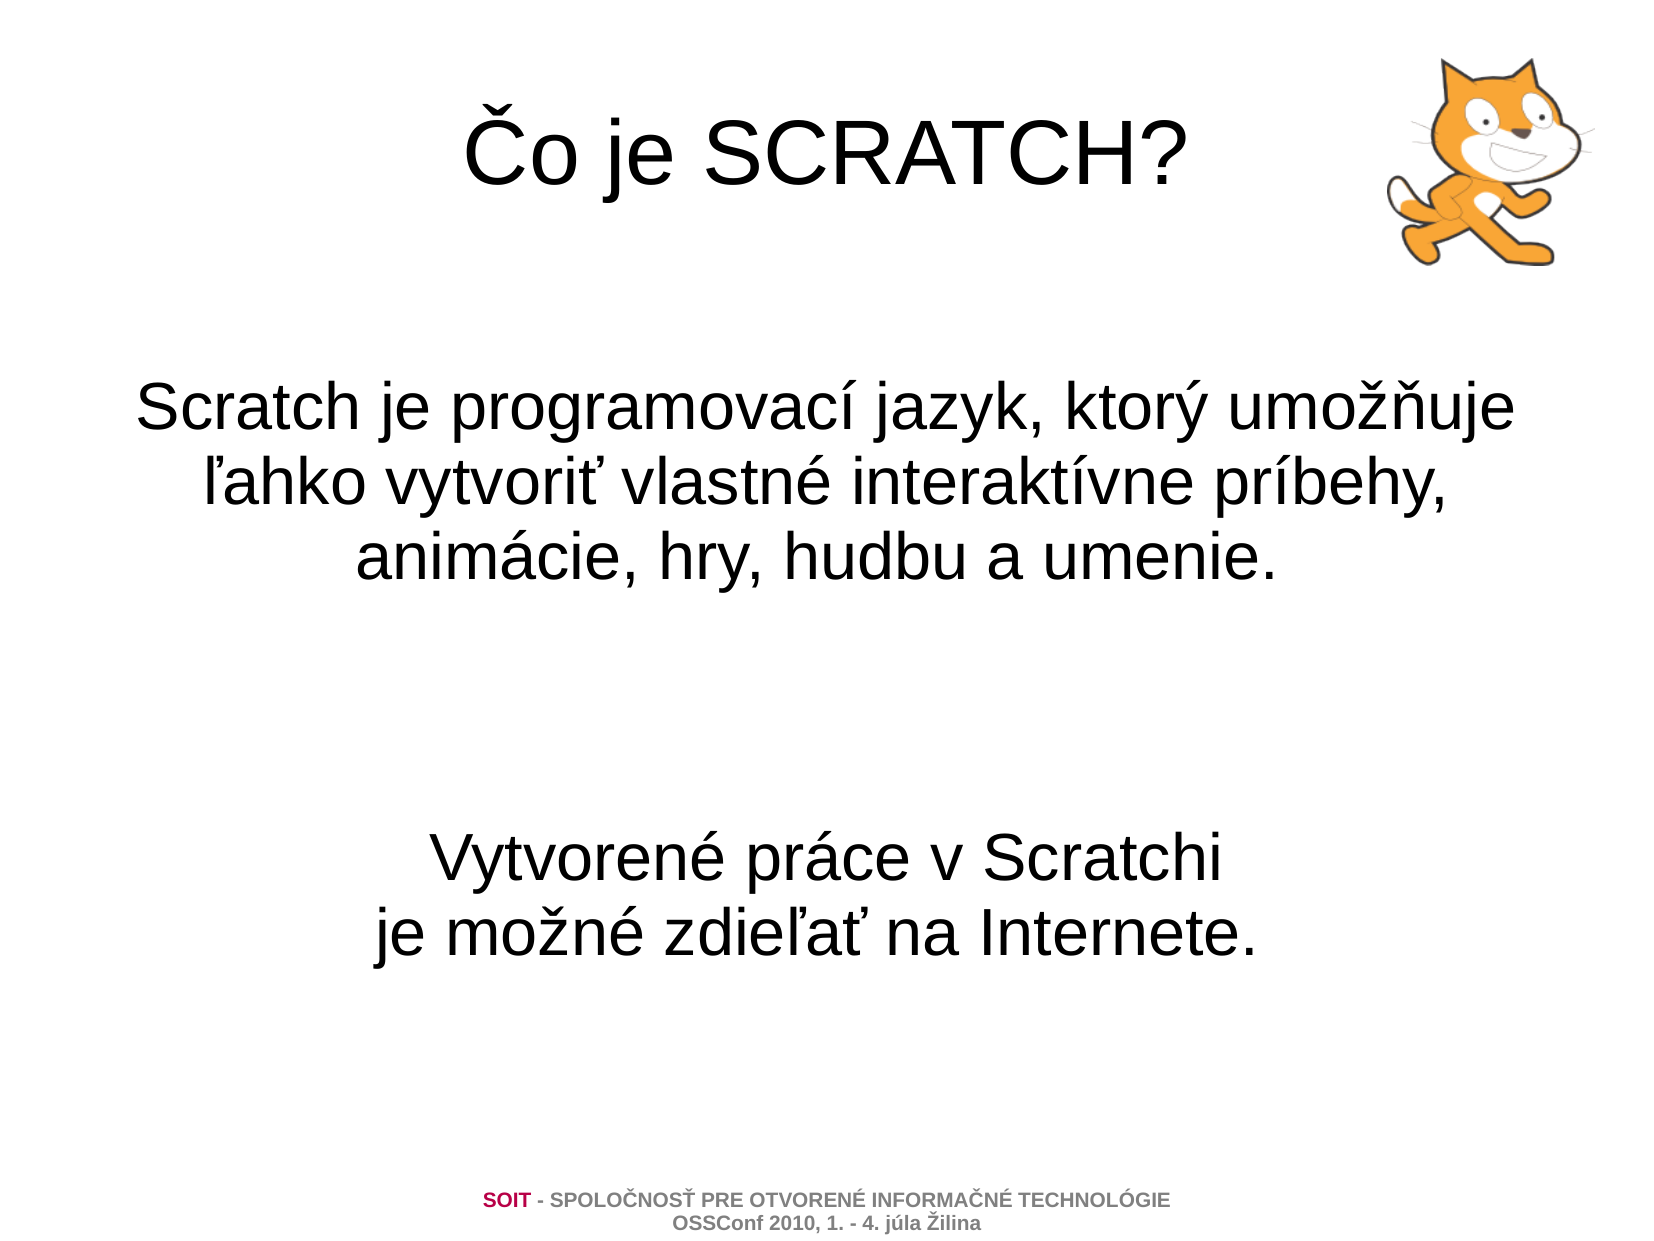

# Čo je SCRATCH?
Scratch je programovací jazyk, ktorý umožňuje ľahko vytvoriť vlastné interaktívne príbehy, animácie, hry, hudbu a umenie.
Vytvorené práce v Scratchi
je možné zdieľať na Internete.
SOIT - SPOLOČNOSŤ PRE OTVORENÉ INFORMAČNÉ TECHNOLÓGIE
OSSConf 2010, 1. - 4. júla Žilina